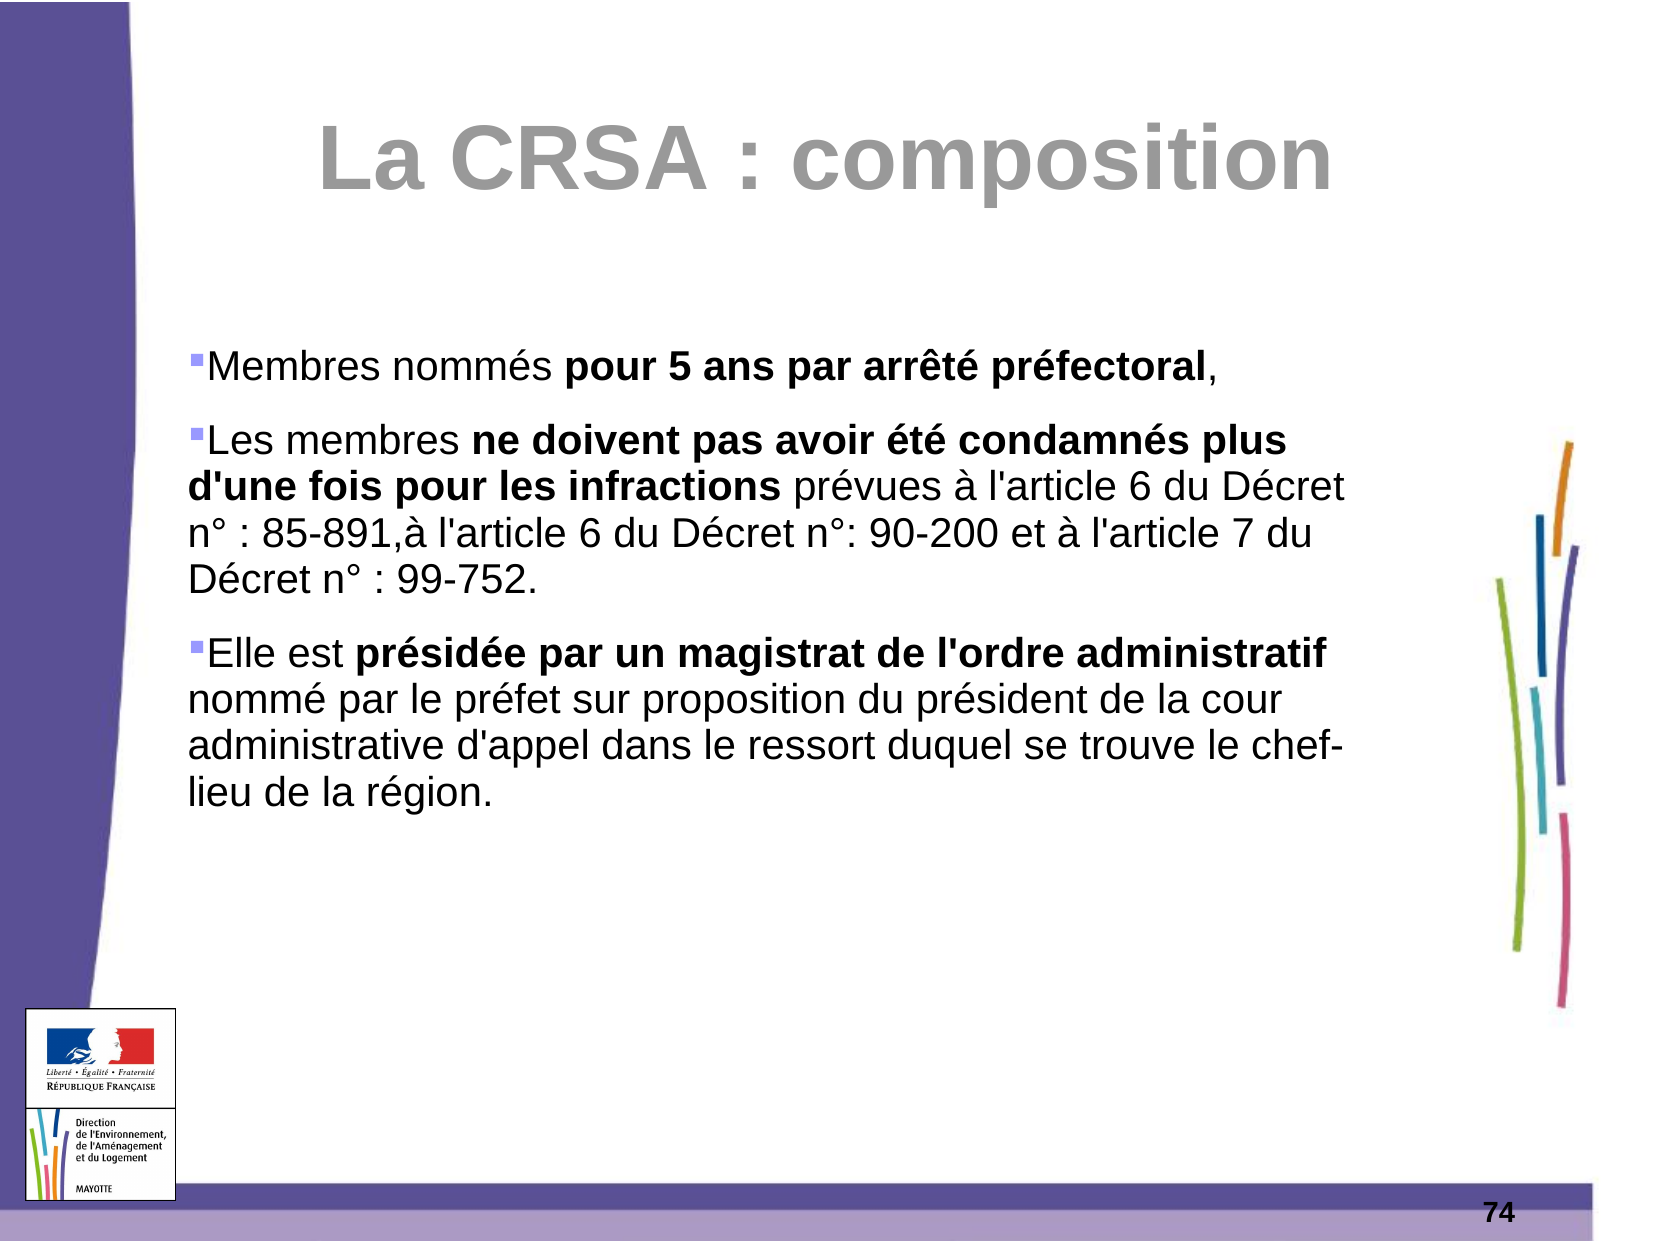

# La CRSA : composition
Membres nommés pour 5 ans par arrêté préfectoral,
Les membres ne doivent pas avoir été condamnés plus d'une fois pour les infractions prévues à l'article 6 du Décret n° : 85-891,à l'article 6 du Décret n°: 90-200 et à l'article 7 du Décret n° : 99-752.
Elle est présidée par un magistrat de l'ordre administratif nommé par le préfet sur proposition du président de la cour administrative d'appel dans le ressort duquel se trouve le chef-lieu de la région.